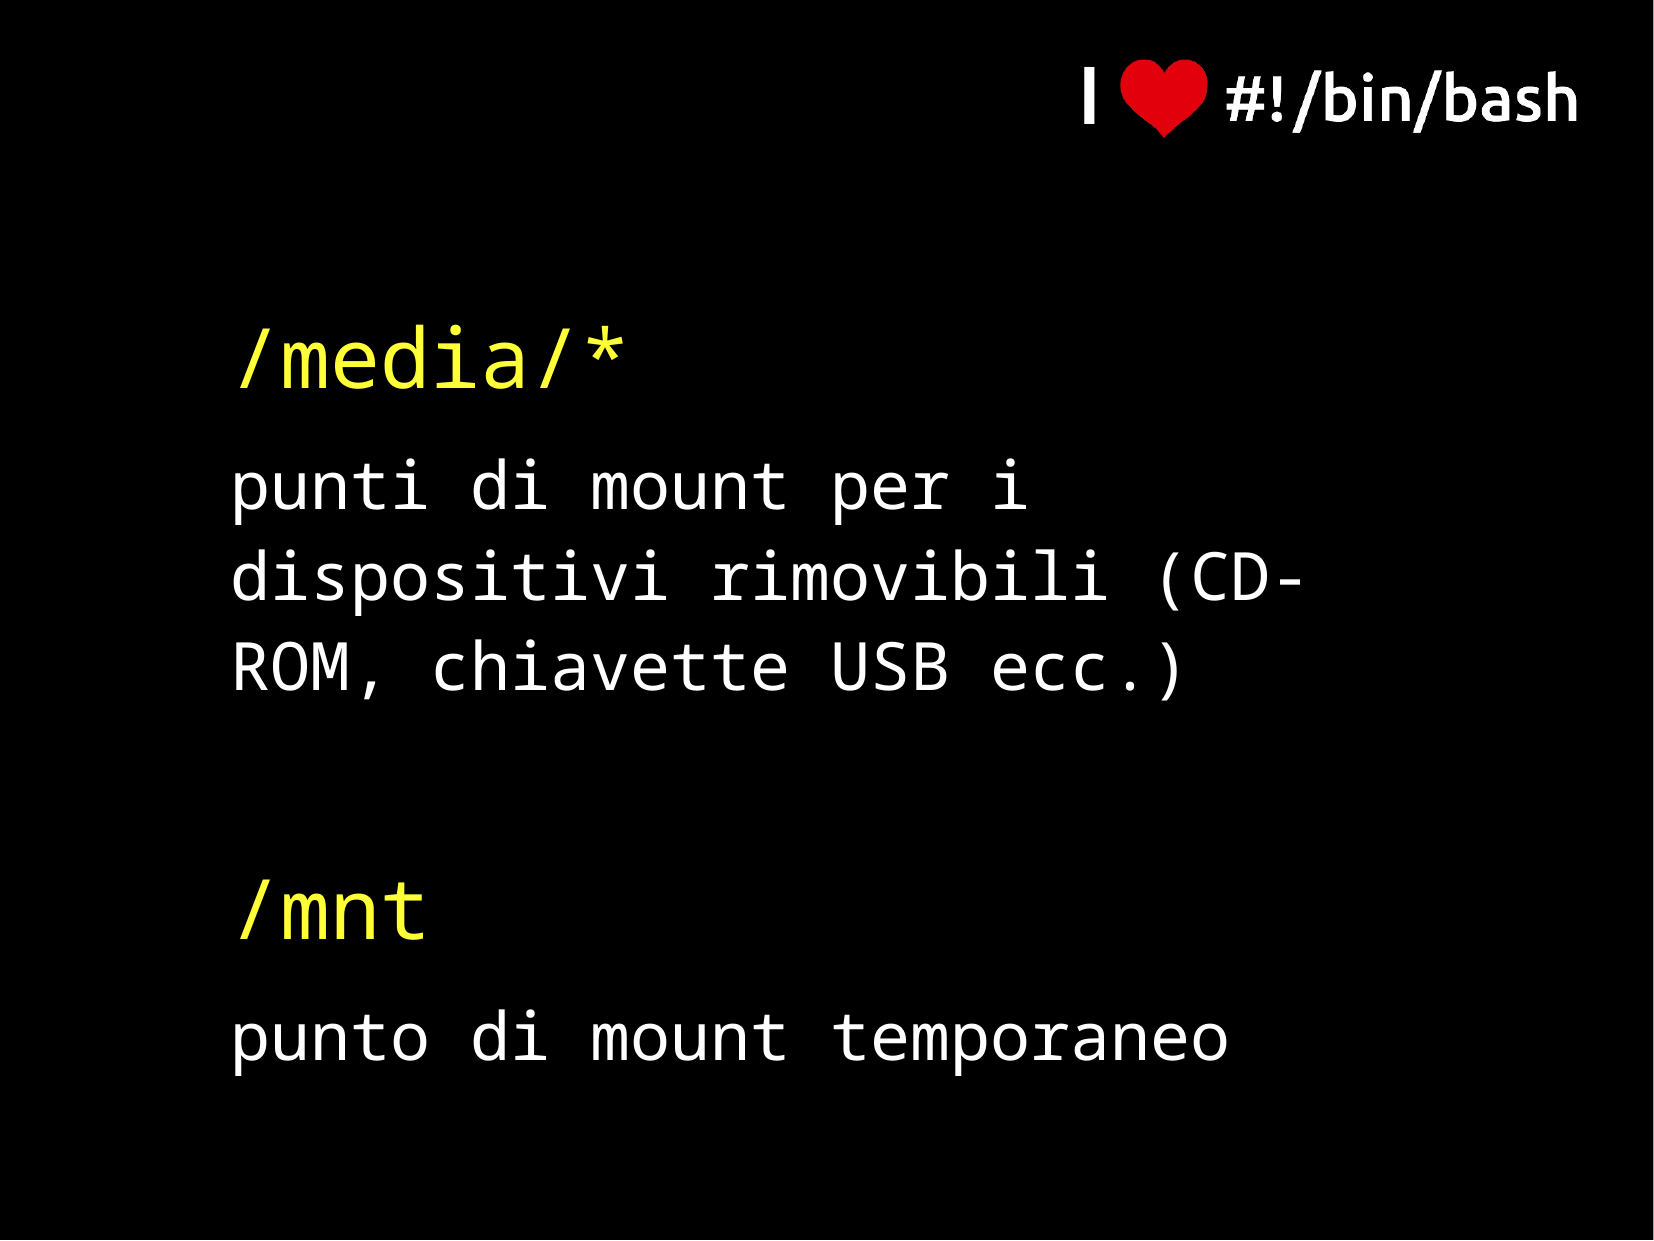

/media/*
punti di mount per i dispositivi rimovibili (CD-ROM, chiavette USB ecc.)
/mnt
punto di mount temporaneo